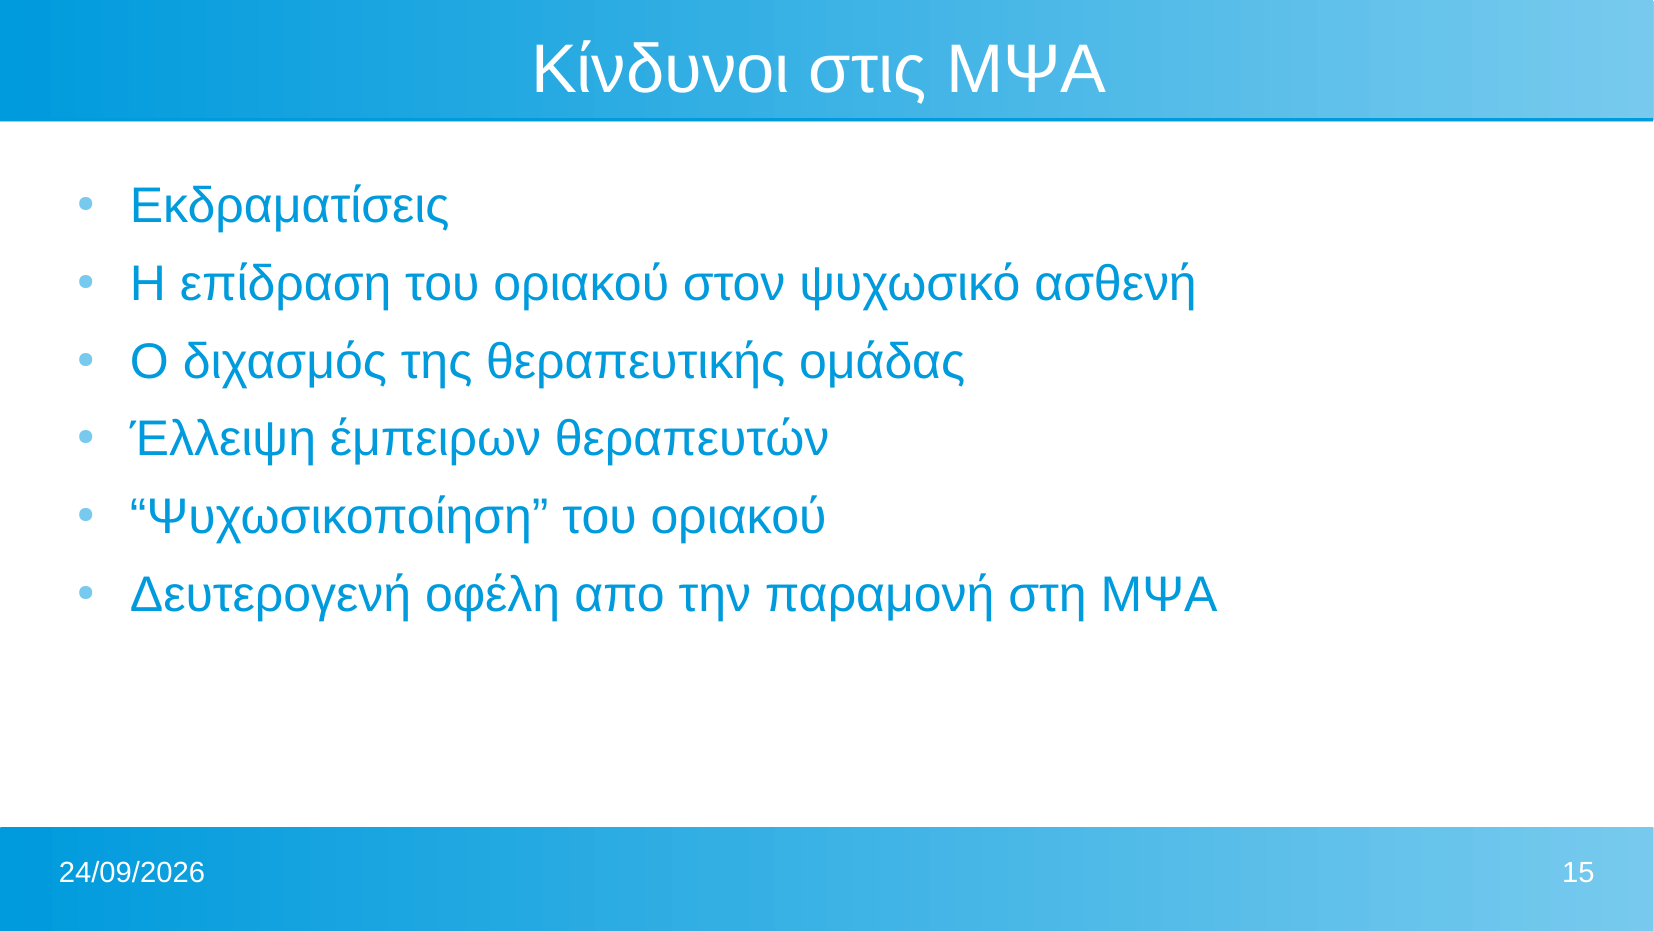

# Κίνδυνοι στις ΜΨΑ
Εκδραματίσεις
Η επίδραση του οριακού στον ψυχωσικό ασθενή
Ο διχασμός της θεραπευτικής ομάδας
Έλλειψη έμπειρων θεραπευτών
“Ψυχωσικοποίηση” του οριακού
Δευτερογενή οφέλη απο την παραμονή στη ΜΨΑ
15